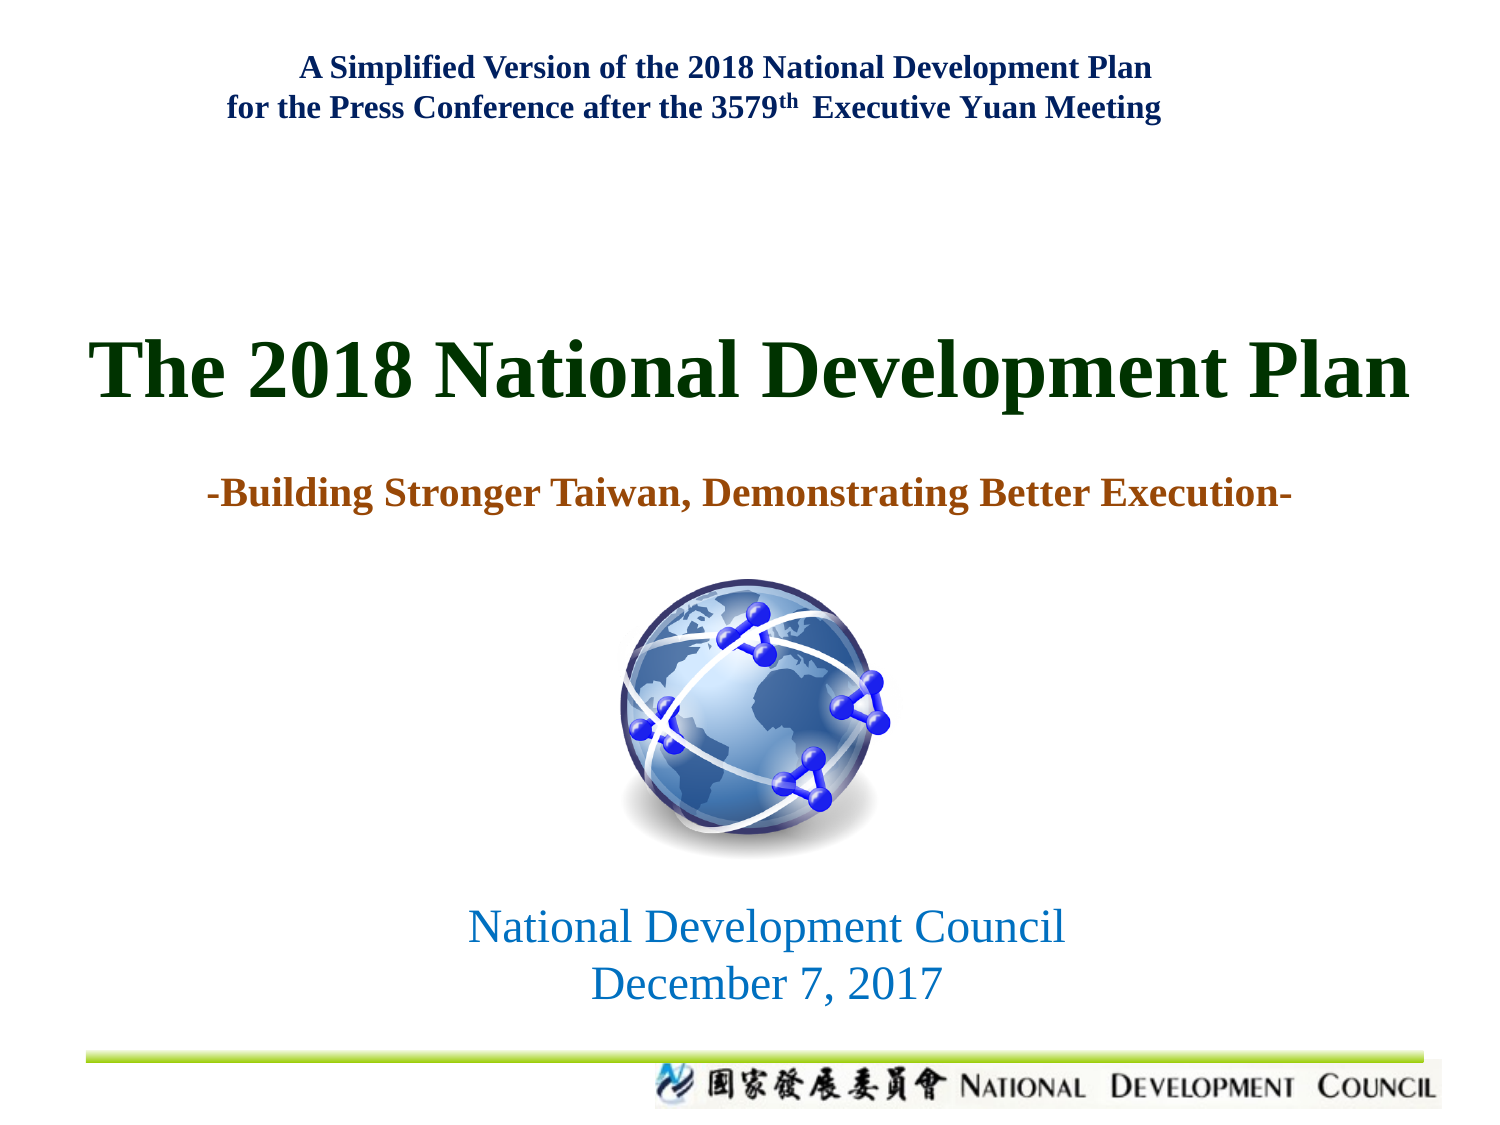

A Simplified Version of the 2018 National Development Plan
for the Press Conference after the 3579th Executive Yuan Meeting
The 2018 National Development Plan
-Building Stronger Taiwan, Demonstrating Better Execution-
National Development Council
December 7, 2017